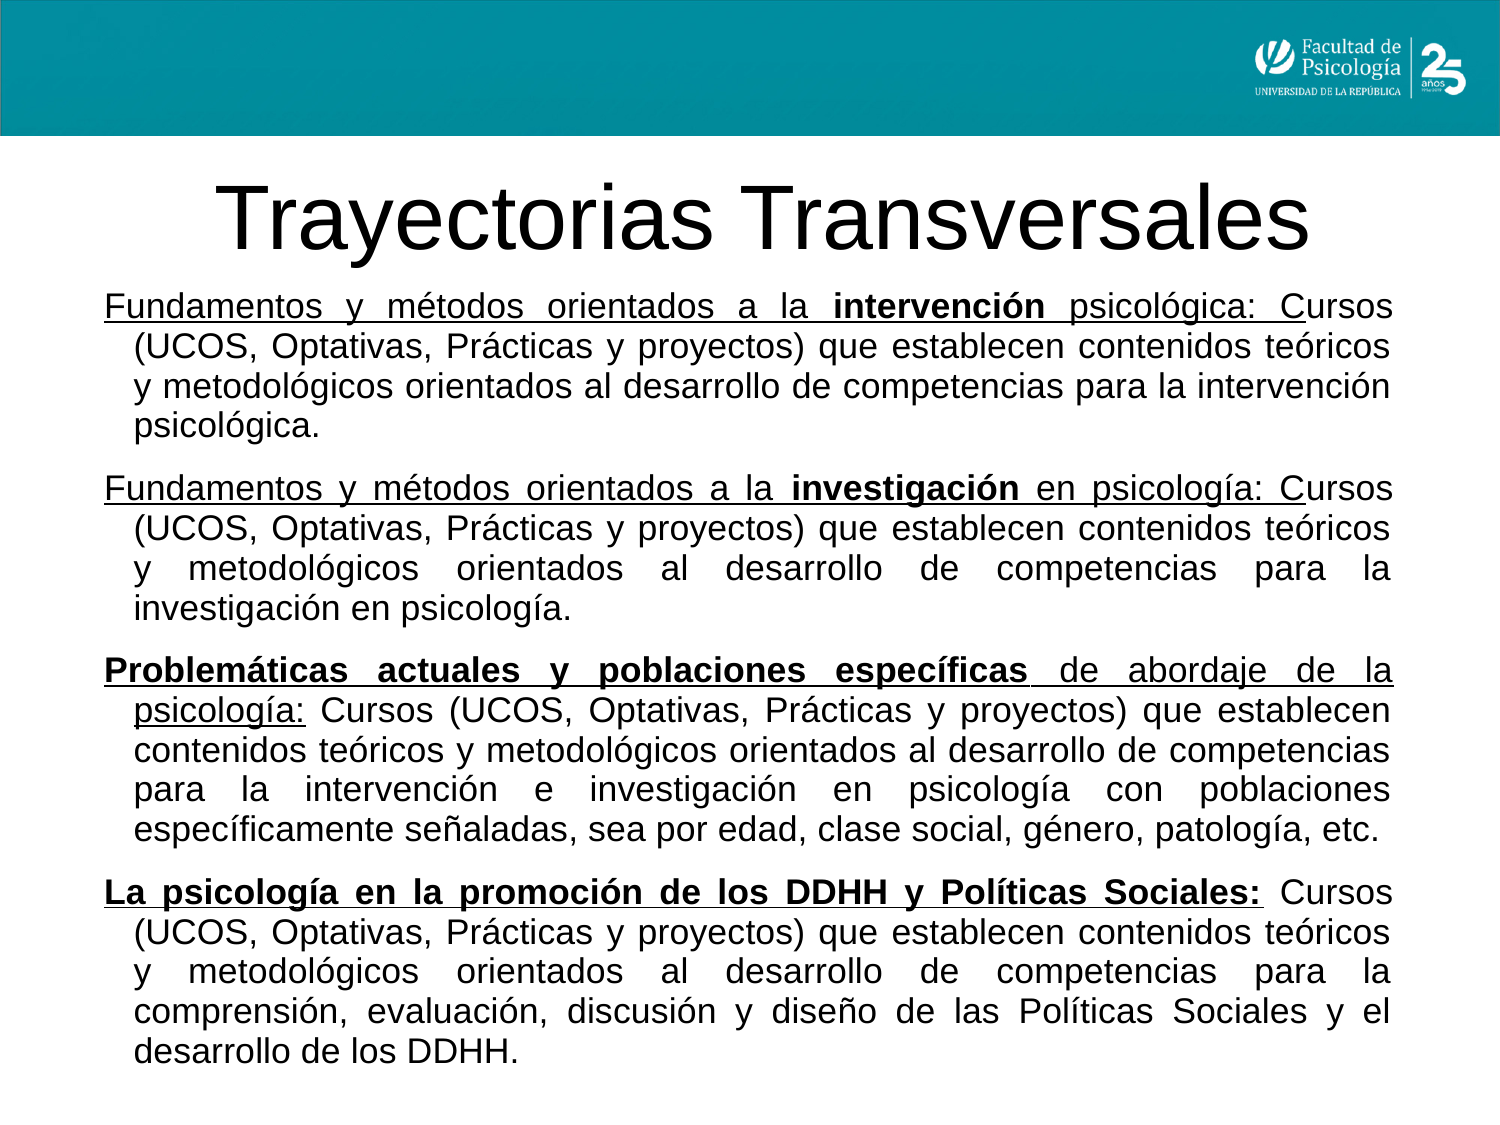

# Trayectorias Transversales
Fundamentos y métodos orientados a la intervención psicológica: Cursos (UCOS, Optativas, Prácticas y proyectos) que establecen contenidos teóricos y metodológicos orientados al desarrollo de competencias para la intervención psicológica.
Fundamentos y métodos orientados a la investigación en psicología: Cursos (UCOS, Optativas, Prácticas y proyectos) que establecen contenidos teóricos y metodológicos orientados al desarrollo de competencias para la investigación en psicología.
Problemáticas actuales y poblaciones específicas de abordaje de la psicología: Cursos (UCOS, Optativas, Prácticas y proyectos) que establecen contenidos teóricos y metodológicos orientados al desarrollo de competencias para la intervención e investigación en psicología con poblaciones específicamente señaladas, sea por edad, clase social, género, patología, etc.
La psicología en la promoción de los DDHH y Políticas Sociales: Cursos (UCOS, Optativas, Prácticas y proyectos) que establecen contenidos teóricos y metodológicos orientados al desarrollo de competencias para la comprensión, evaluación, discusión y diseño de las Políticas Sociales y el desarrollo de los DDHH.